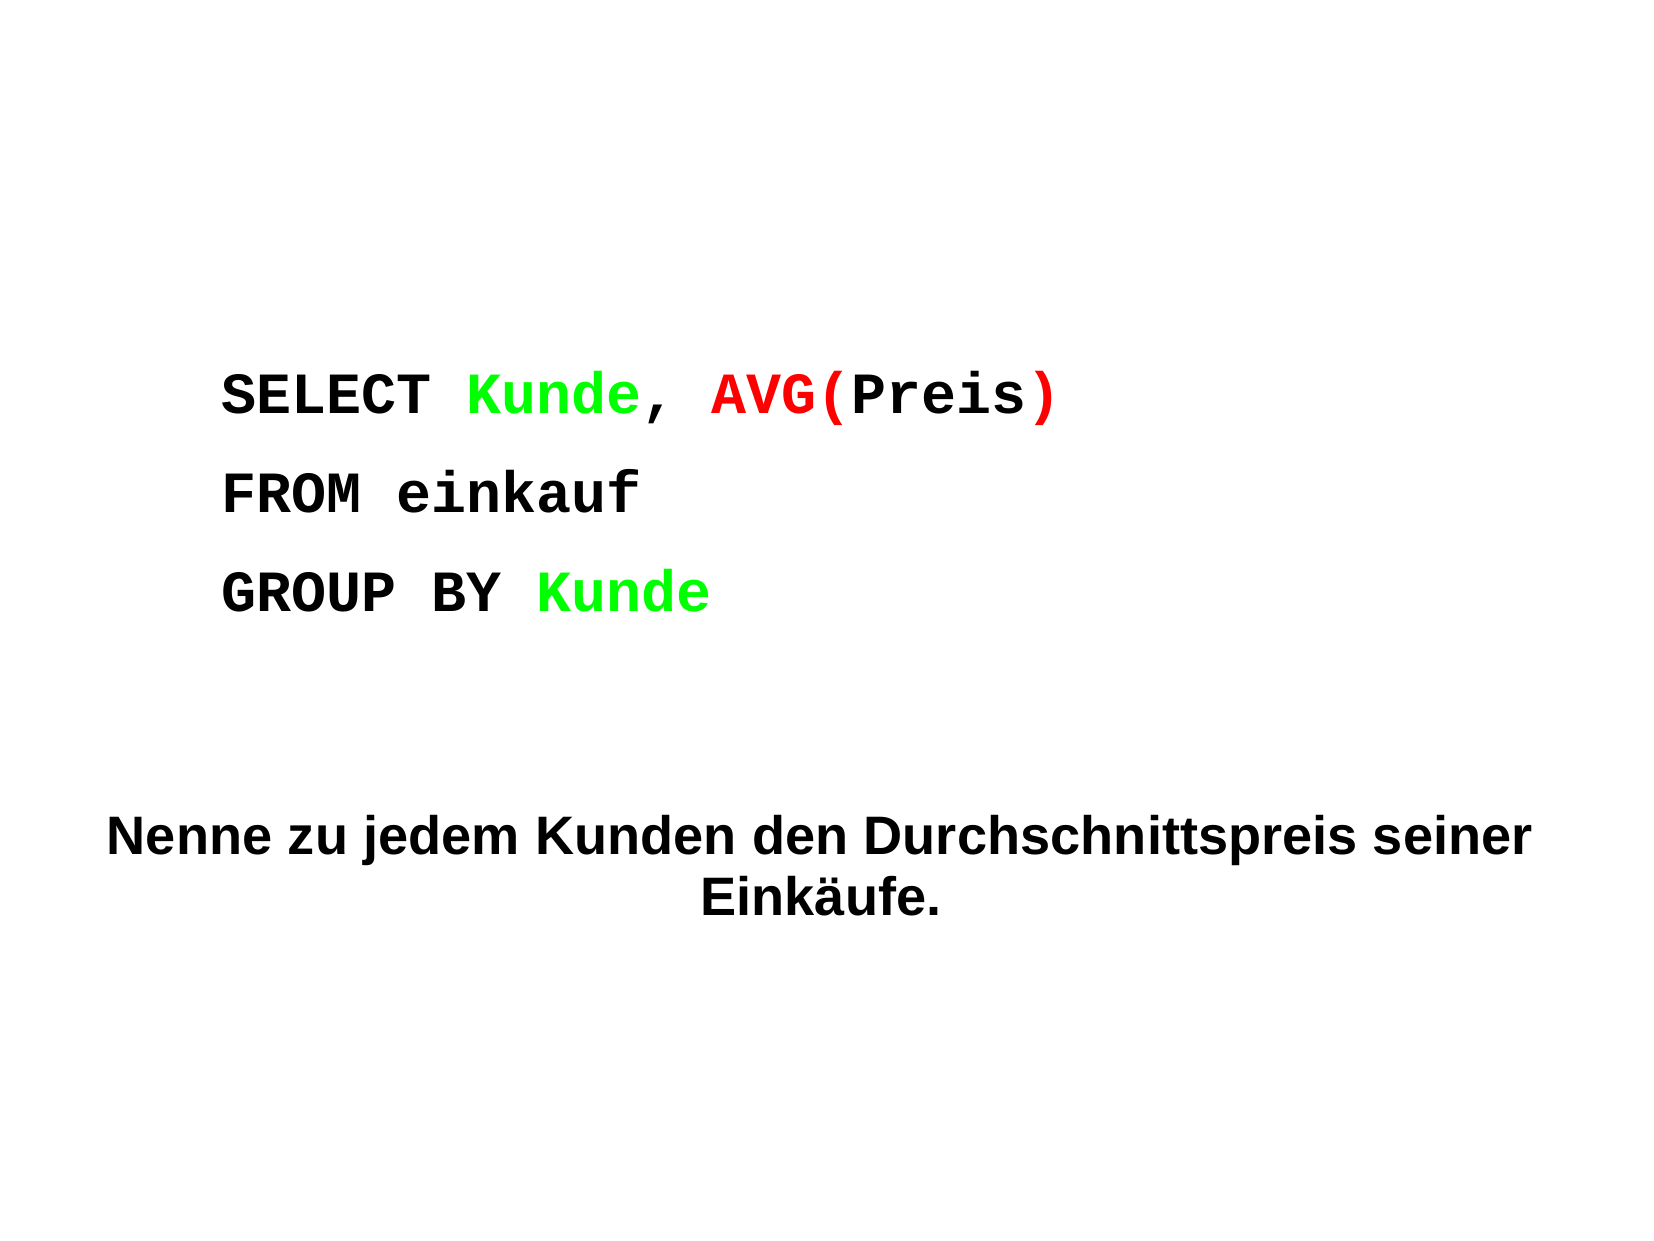

SELECT Kunde, AVG(Preis)
FROM einkauf
GROUP BY Kunde
# Nenne zu jedem Kunden den Durchschnittspreis seiner Einkäufe.